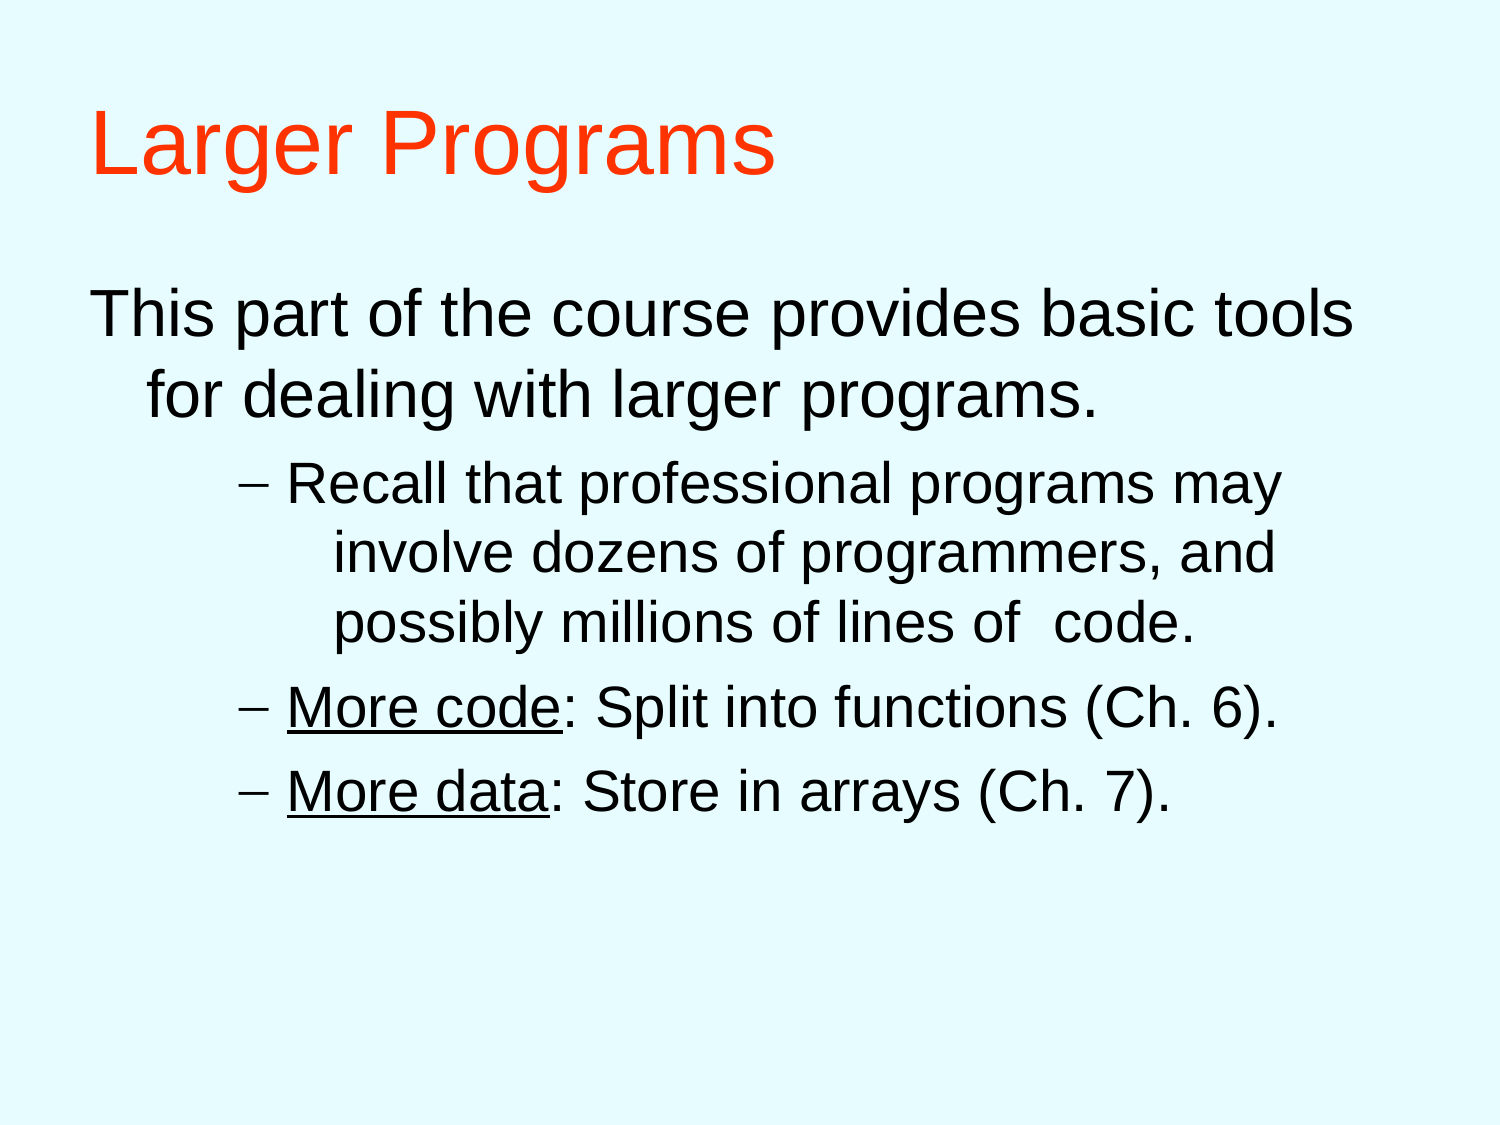

# Larger Programs
This part of the course provides basic tools for dealing with larger programs.
Recall that professional programs may involve dozens of programmers, and possibly millions of lines of code.
More code: Split into functions (Ch. 6).
More data: Store in arrays (Ch. 7).